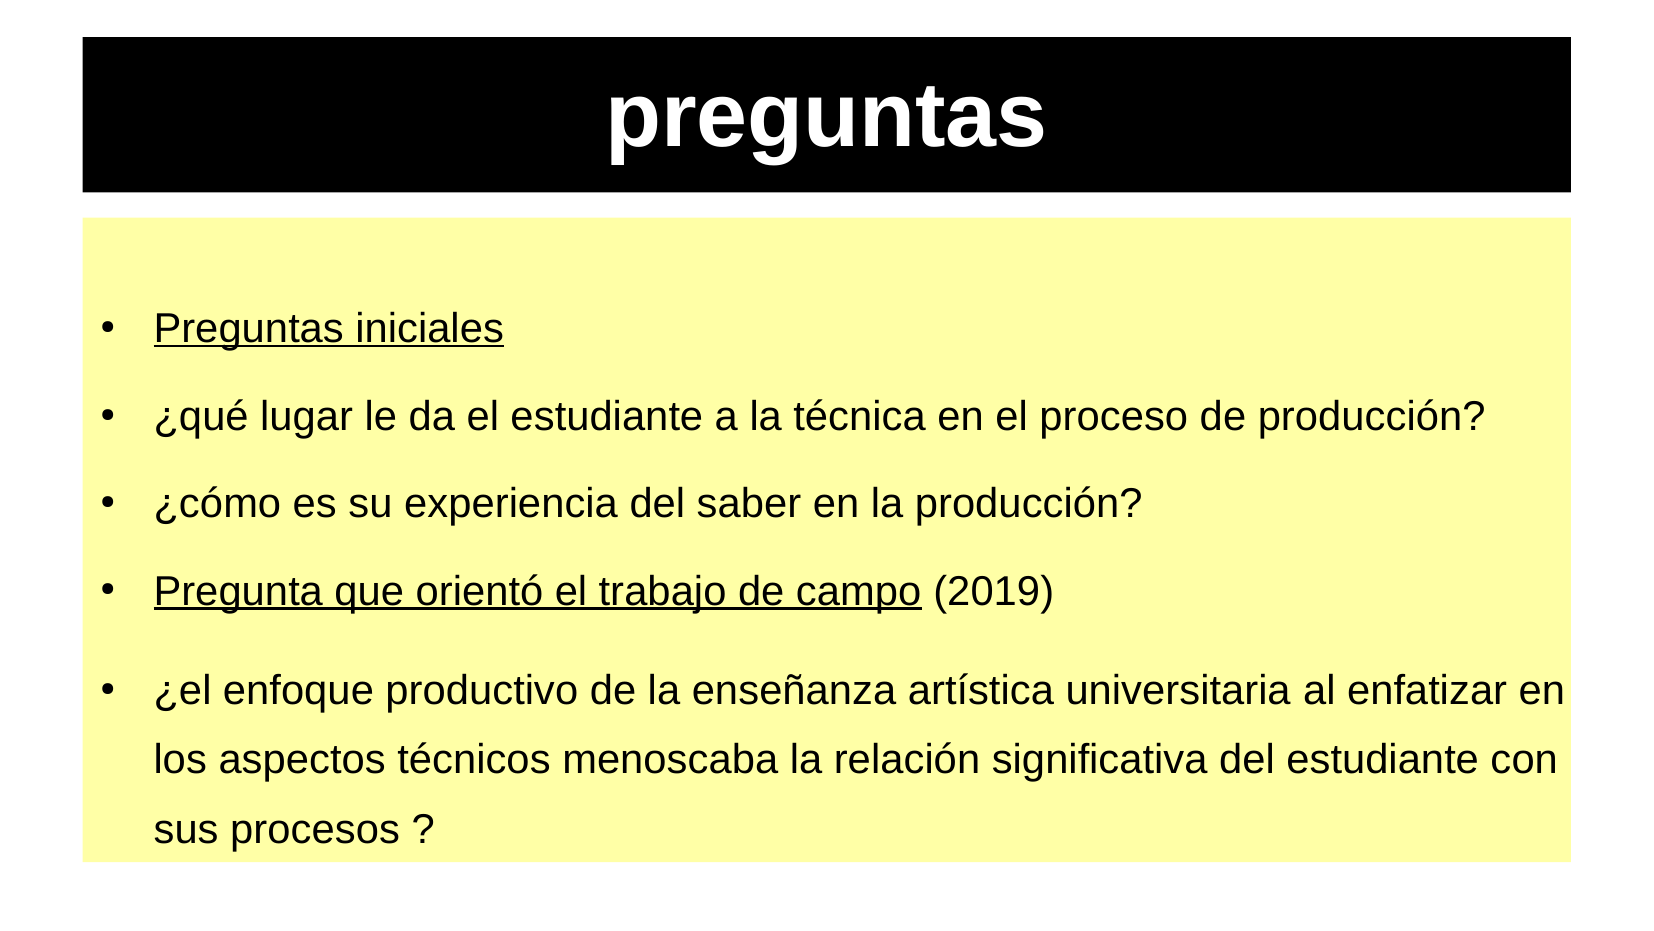

# preguntas
Preguntas iniciales
¿qué lugar le da el estudiante a la técnica en el proceso de producción?
¿cómo es su experiencia del saber en la producción?
Pregunta que orientó el trabajo de campo (2019)
¿el enfoque productivo de la enseñanza artística universitaria al enfatizar en los aspectos técnicos menoscaba la relación significativa del estudiante con sus procesos ?